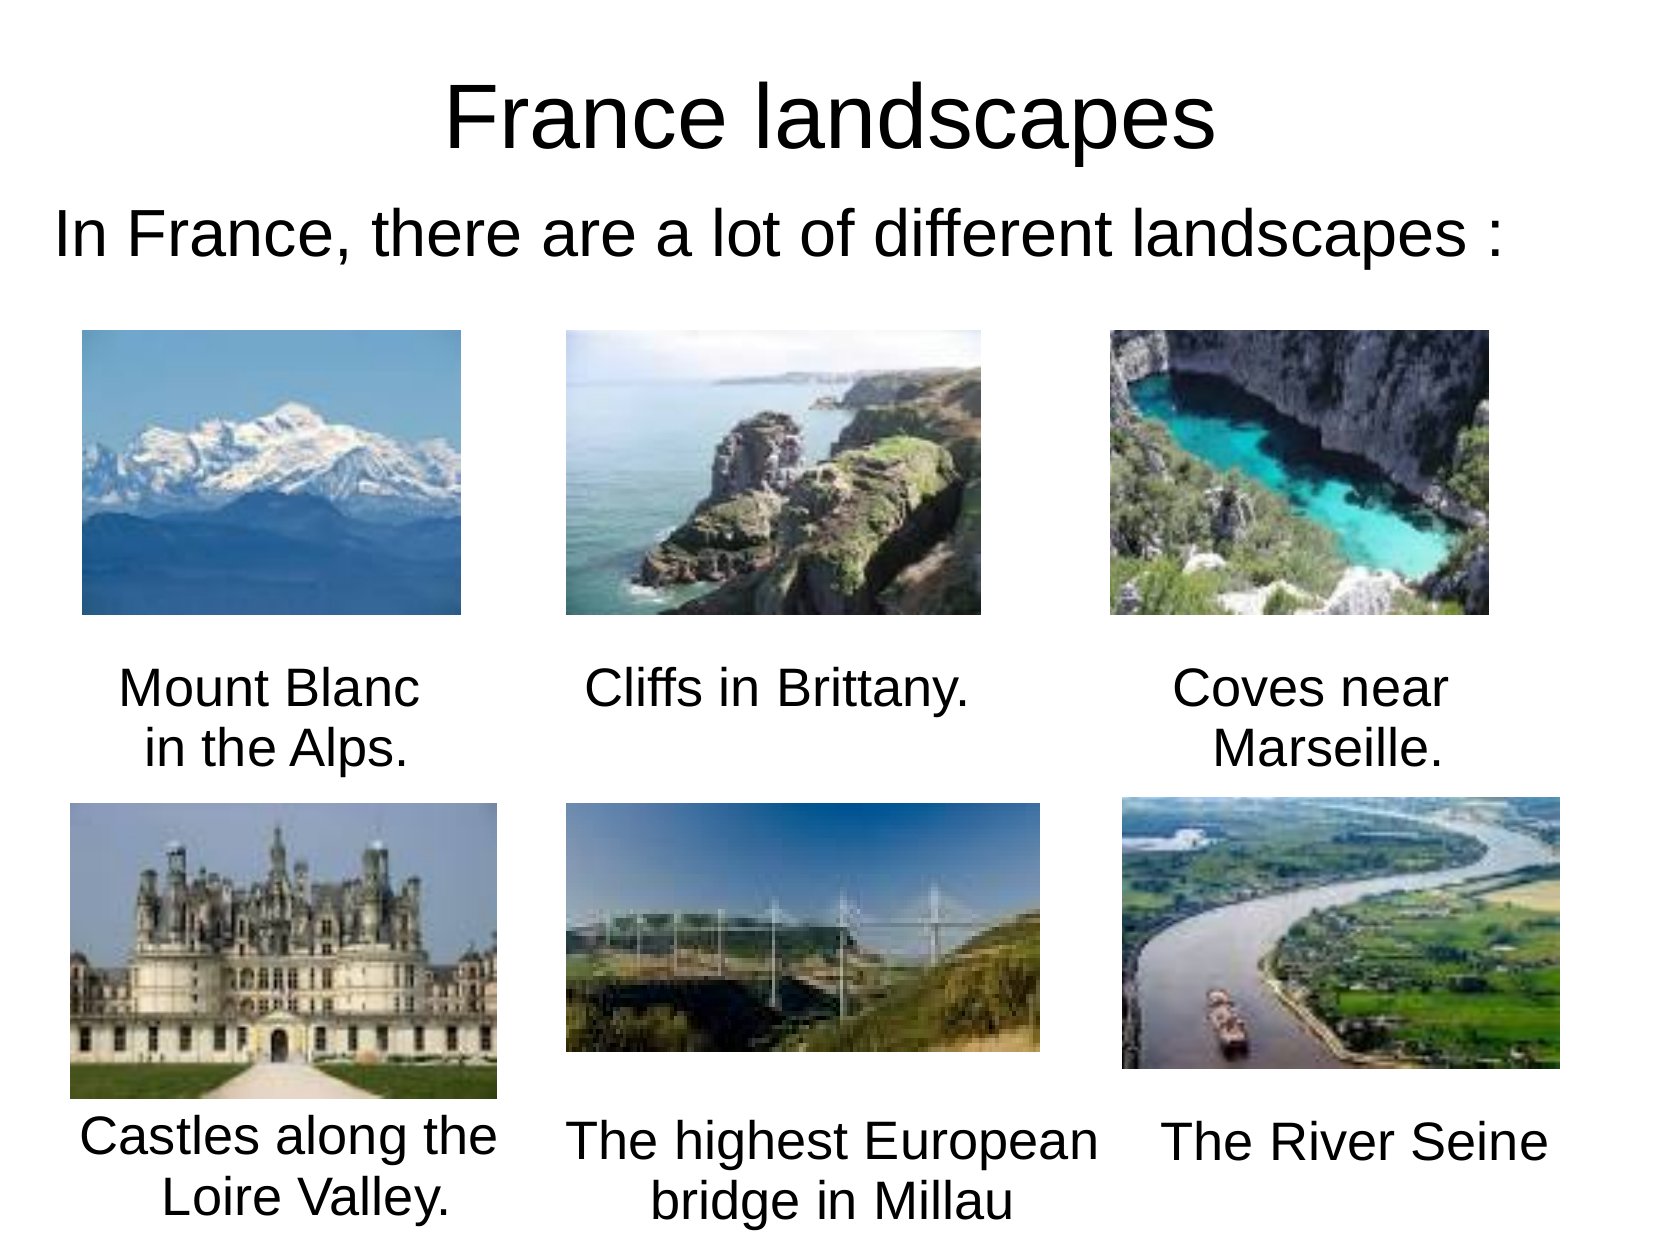

# France landscapes
In France, there are a lot of different landscapes :
Mount Blanc
in the Alps.
 Cliffs in Brittany.
Coves near Marseille.
Castles along the Loire Valley.
The highest European
bridge in Millau
The River Seine